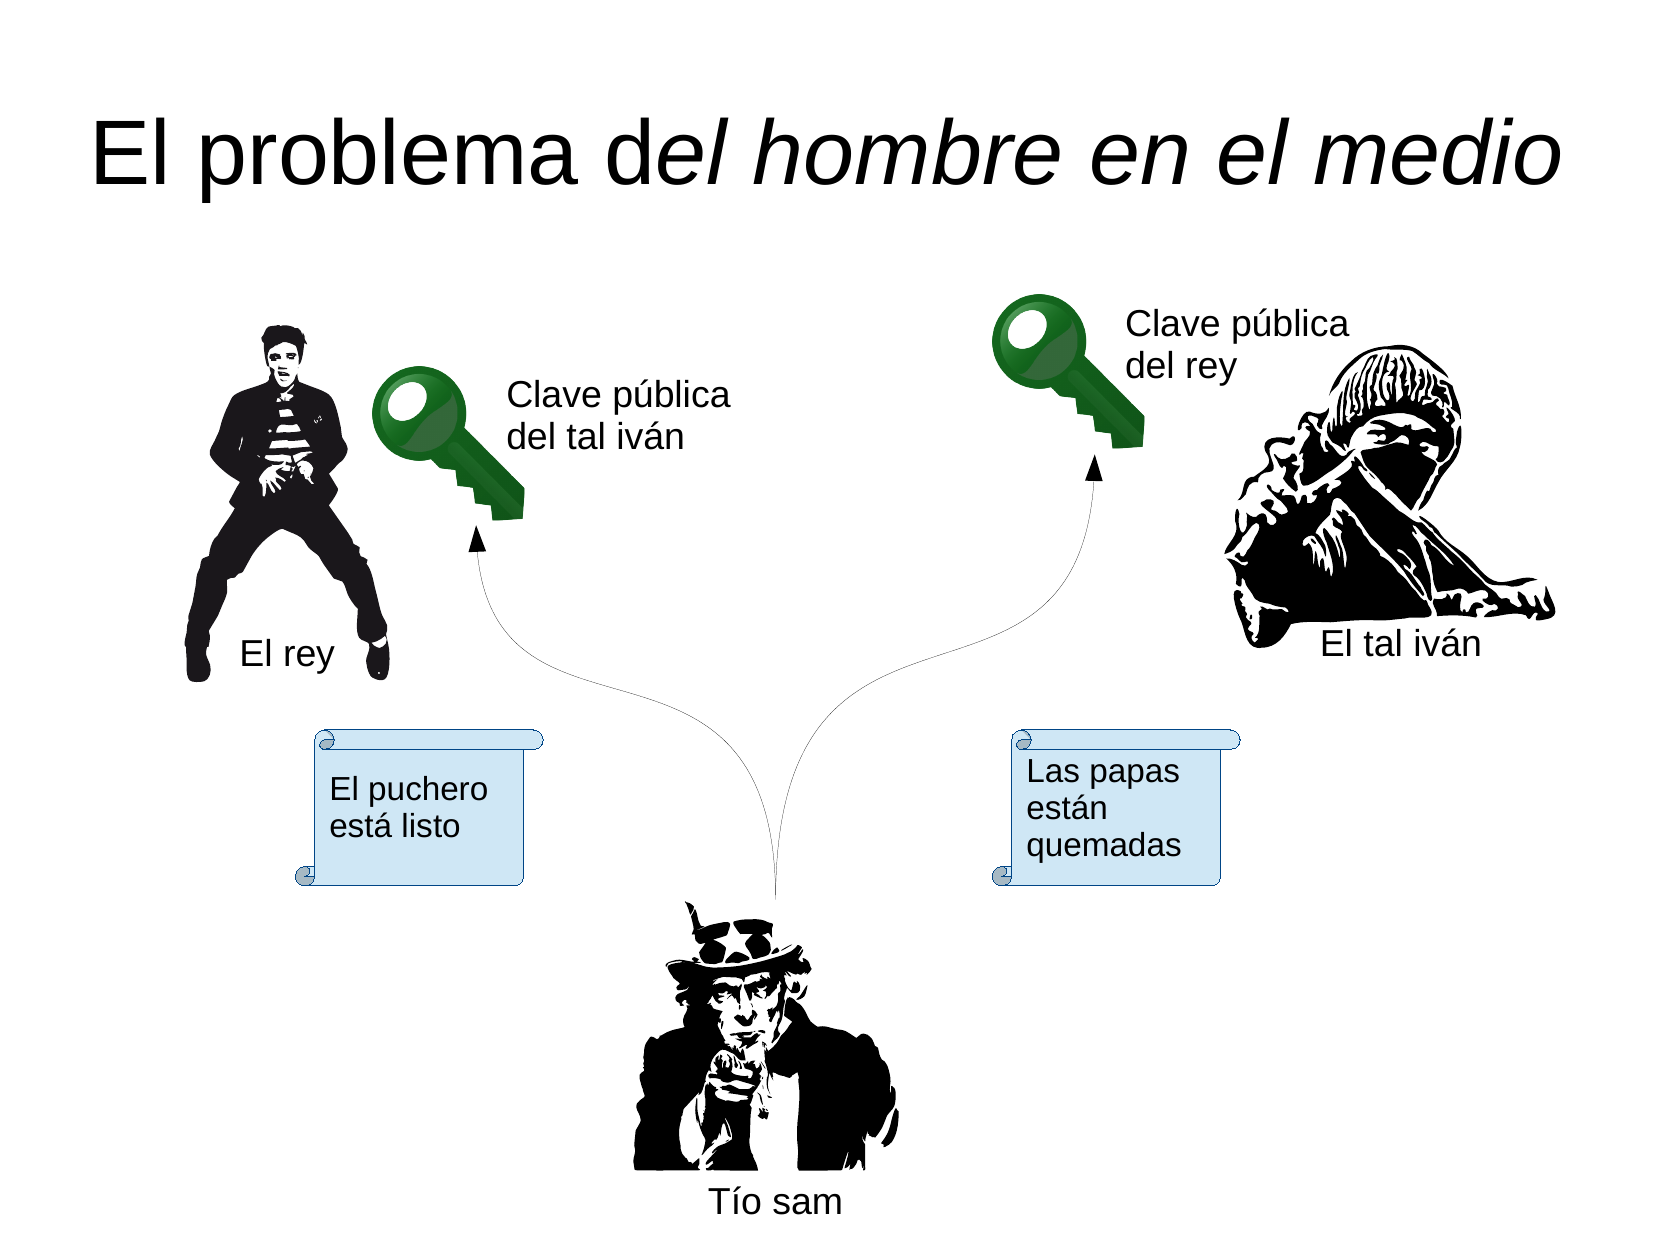

# El problema del hombre en el medio
Clave pública
del rey
El tal iván
Clave pública
del tal iván
El puchero está listo
Las papas están quemadas
Tío sam